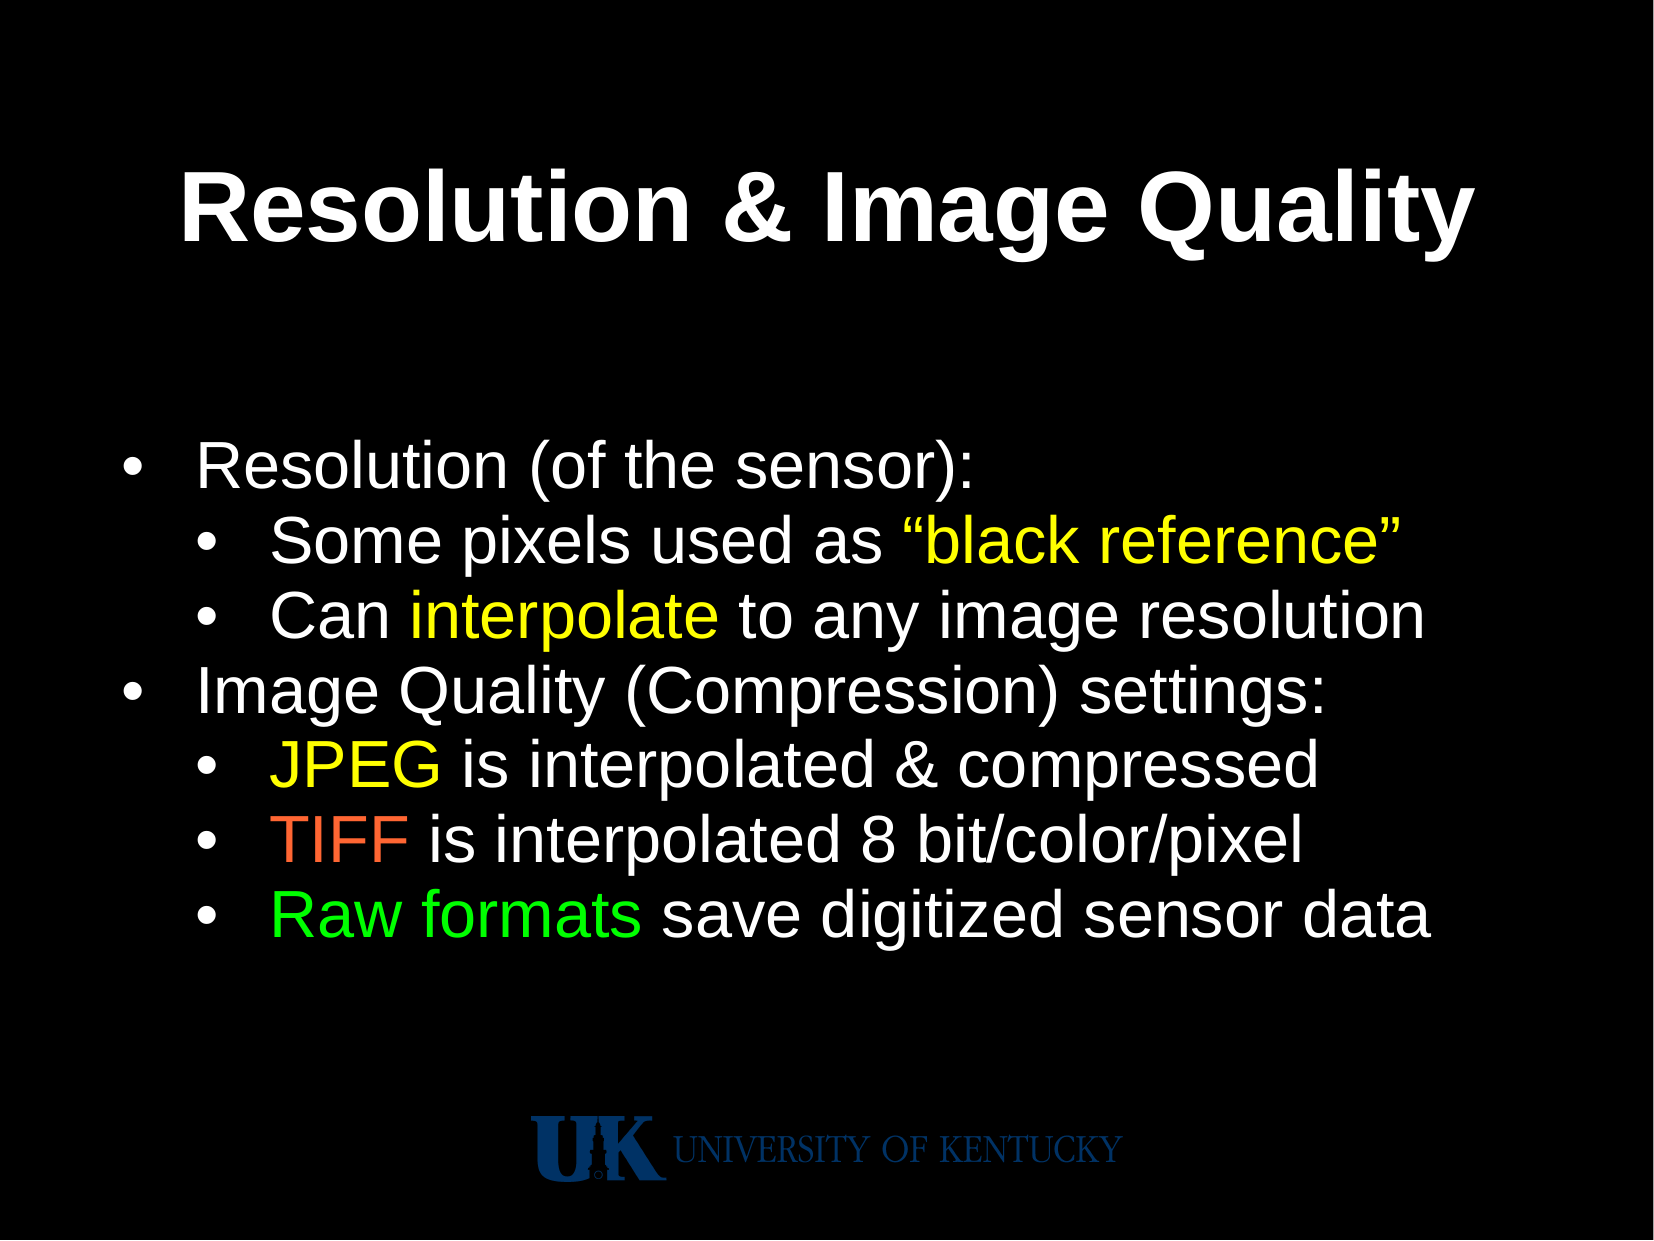

# Resolution & Image Quality
•	Resolution (of the sensor):
	•	Some pixels used as “black reference”
	•	Can interpolate to any image resolution
•	Image Quality (Compression) settings:
	•	JPEG is interpolated & compressed
	•	TIFF is interpolated 8 bit/color/pixel
	•	Raw formats save digitized sensor data